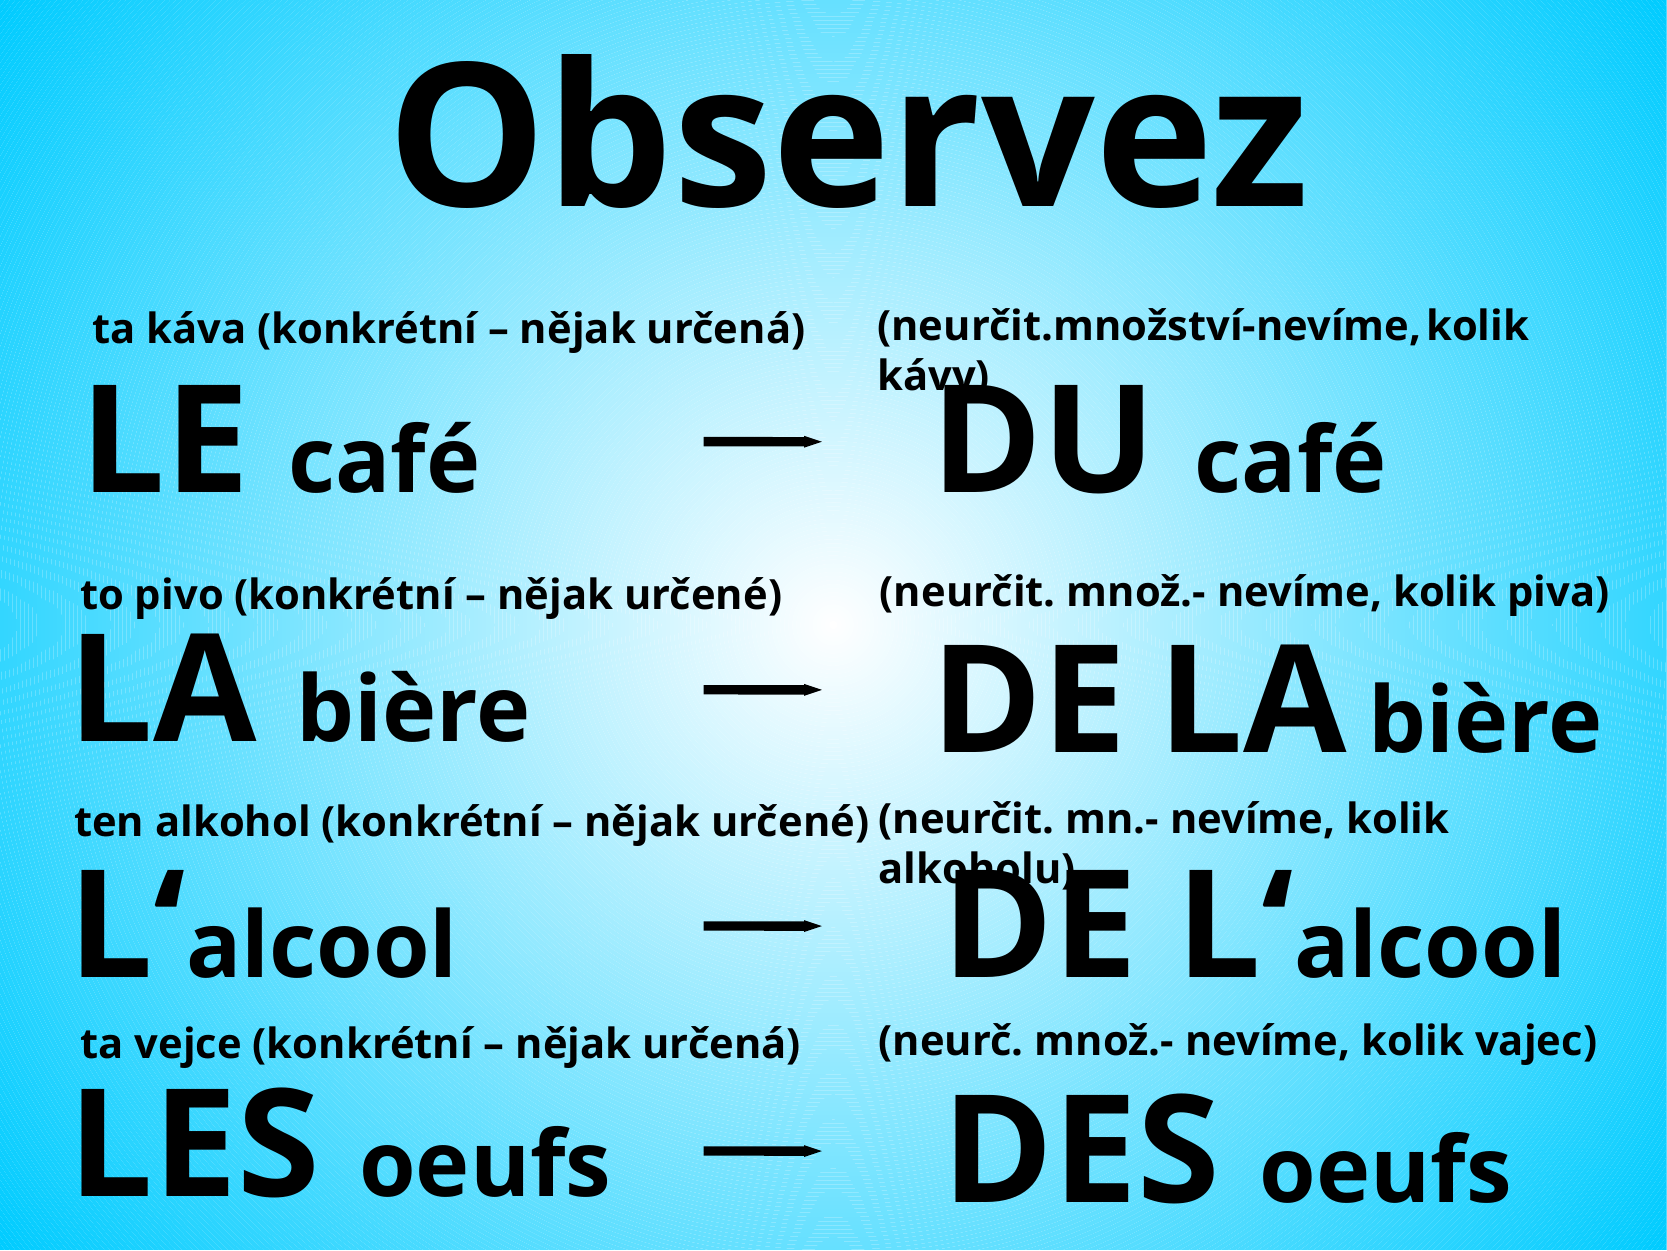

Observez
(neurčit.množství-nevíme, kolik kávy)
ta káva (konkrétní – nějak určená)
LE café
DU café
(neurčit. množ.- nevíme, kolik piva)
to pivo (konkrétní – nějak určené)
LA bière
DE LA bière
(neurčit. mn.- nevíme, kolik alkoholu)
ten alkohol (konkrétní – nějak určené)
L‘alcool
DE L‘alcool
(neurč. množ.- nevíme, kolik vajec)
ta vejce (konkrétní – nějak určená)
LES oeufs
DES oeufs